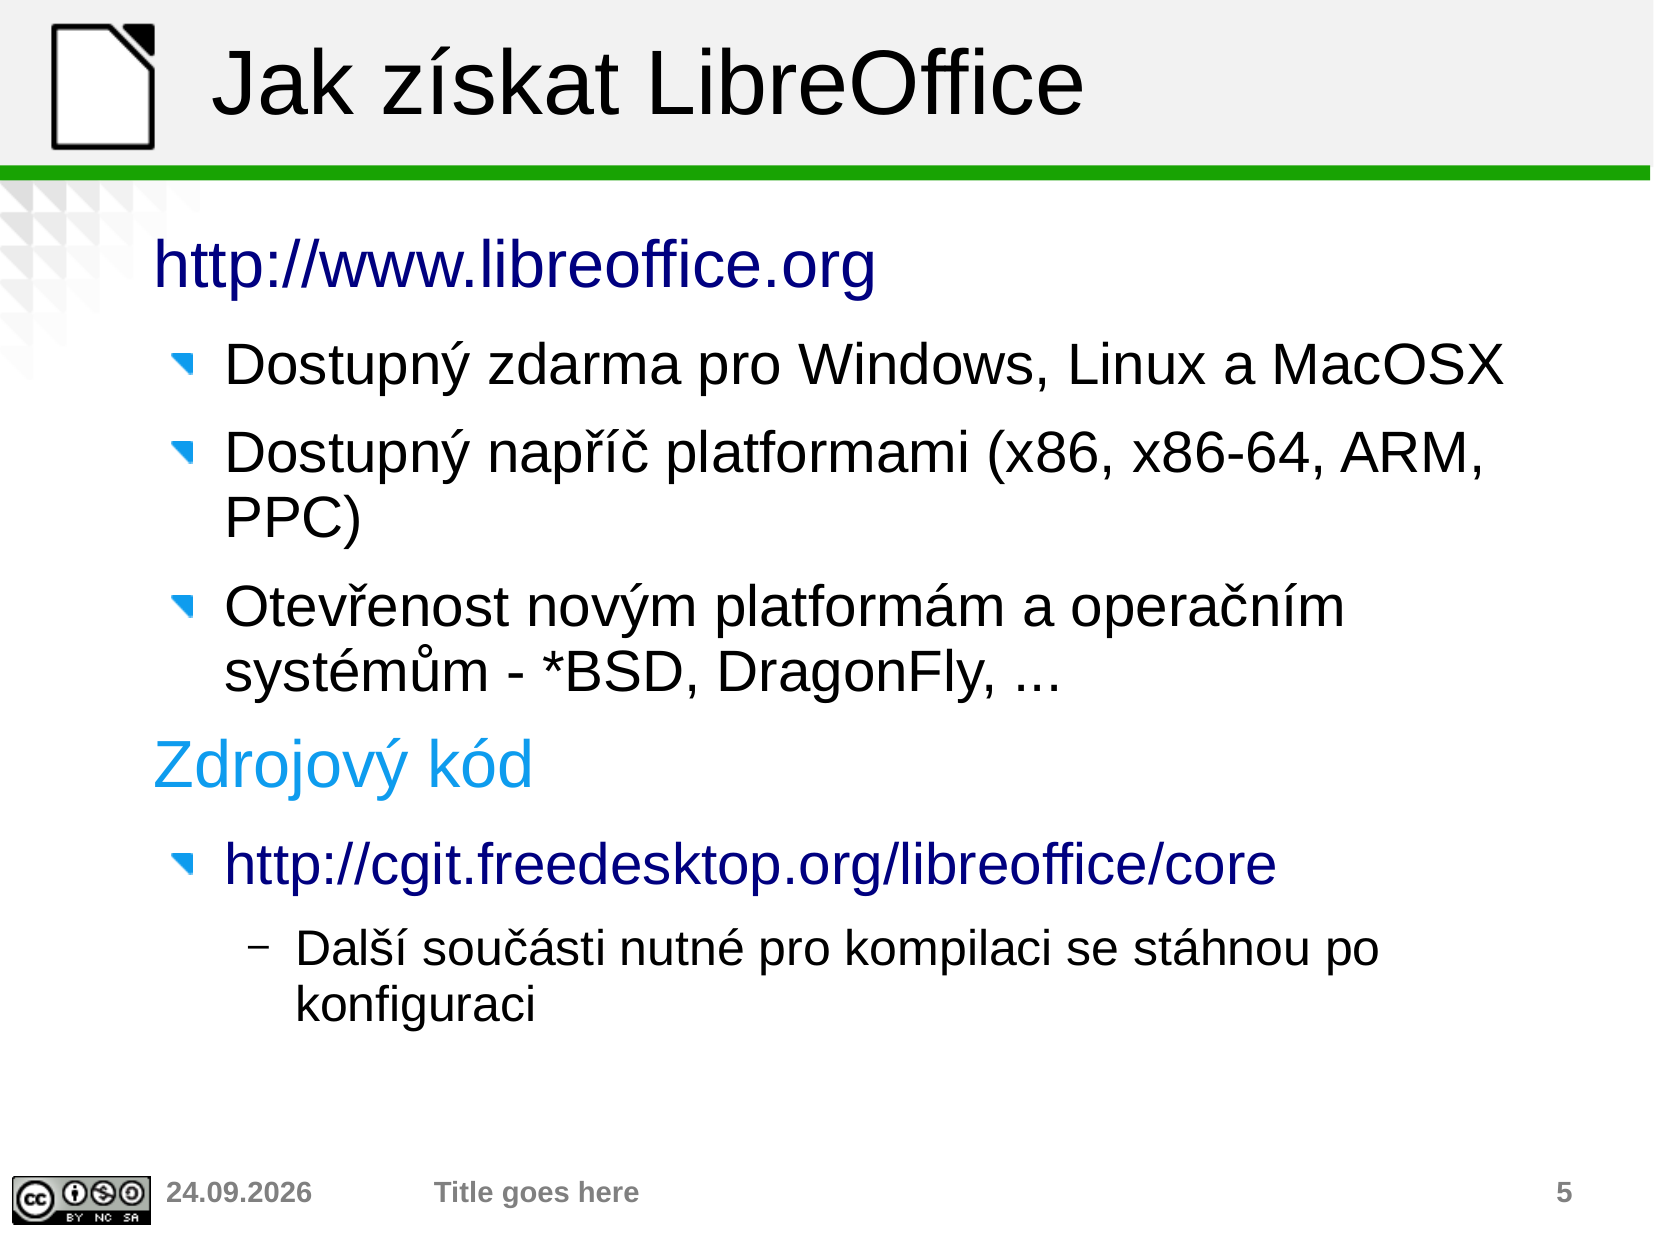

# Jak získat LibreOffice
http://www.libreoffice.org
Dostupný zdarma pro Windows, Linux a MacOSX
Dostupný napříč platformami (x86, x86-64, ARM, PPC)
Otevřenost novým platformám a operačním systémům - *BSD, DragonFly, ...
Zdrojový kód
http://cgit.freedesktop.org/libreoffice/core
Další součásti nutné pro kompilaci se stáhnou po konfiguraci
Title goes here
5